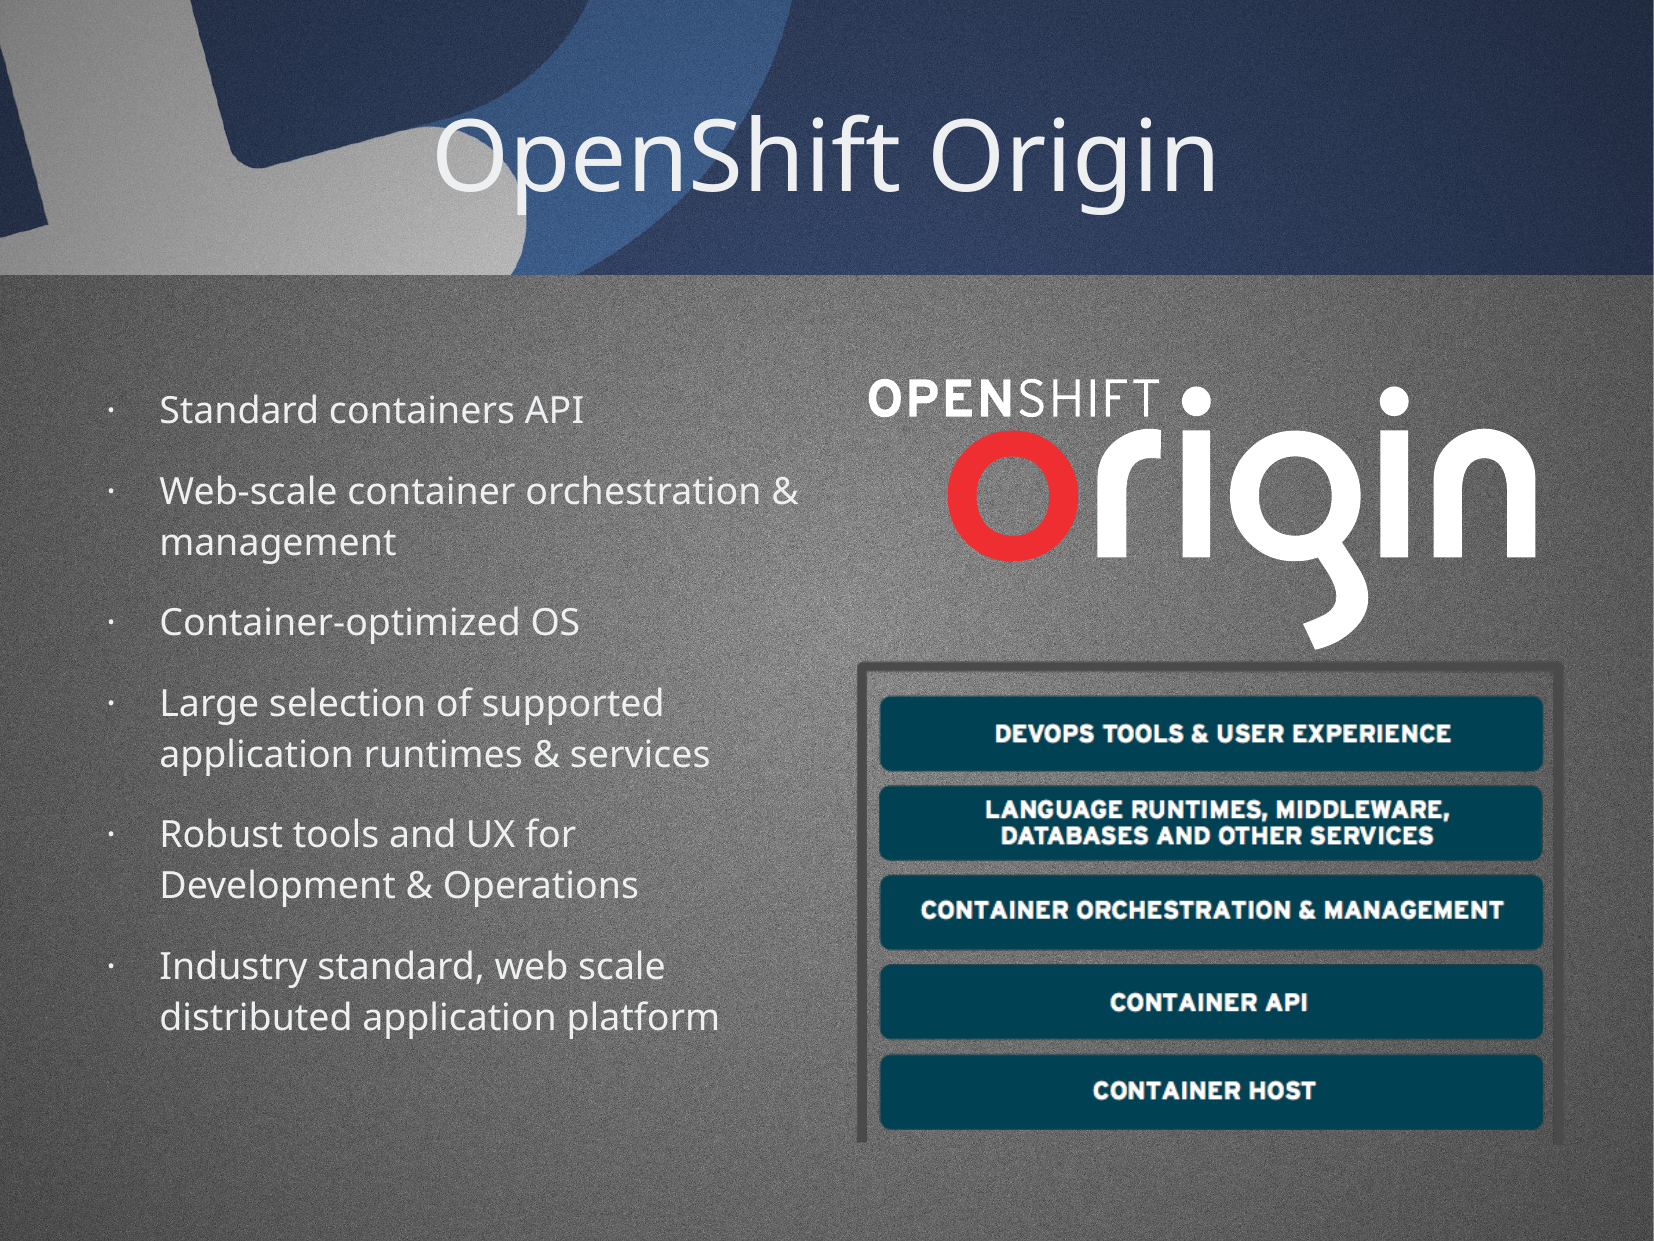

# OpenShift Origin
Standard containers API
Web-scale container orchestration &
management
Container-optimized OS
Large selection of supported
application runtimes & services
Robust tools and UX for Development & Operations
Industry standard, web scale distributed application platform